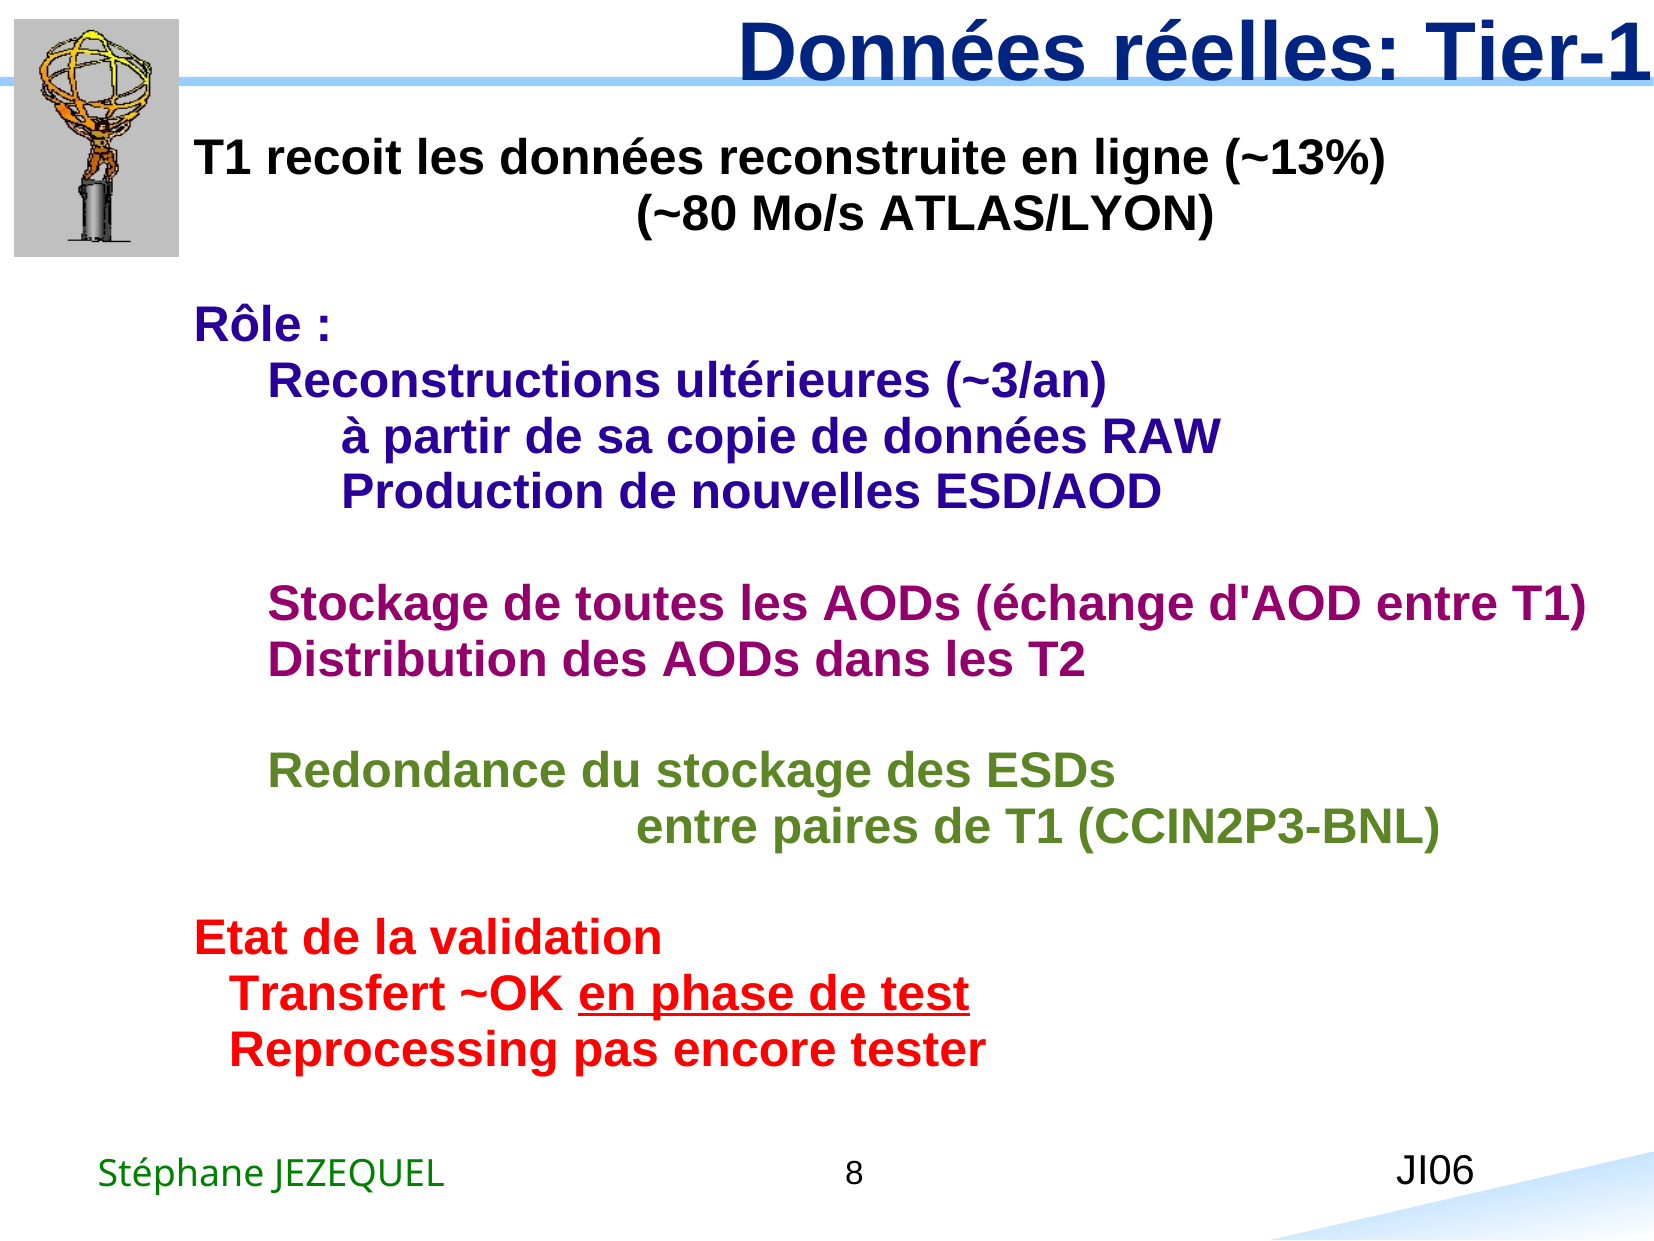

# Données réelles: Tier-1
T1 recoit les données reconstruite en ligne (~13%)
						(~80 Mo/s ATLAS/LYON)
Rôle :
	Reconstructions ultérieures (~3/an)
		à partir de sa copie de données RAW
		Production de nouvelles ESD/AOD
	Stockage de toutes les AODs (échange d'AOD entre T1)
	Distribution des AODs dans les T2
	Redondance du stockage des ESDs
						entre paires de T1 (CCIN2P3-BNL)
Etat de la validation
Transfert ~OK en phase de test
Reprocessing pas encore tester